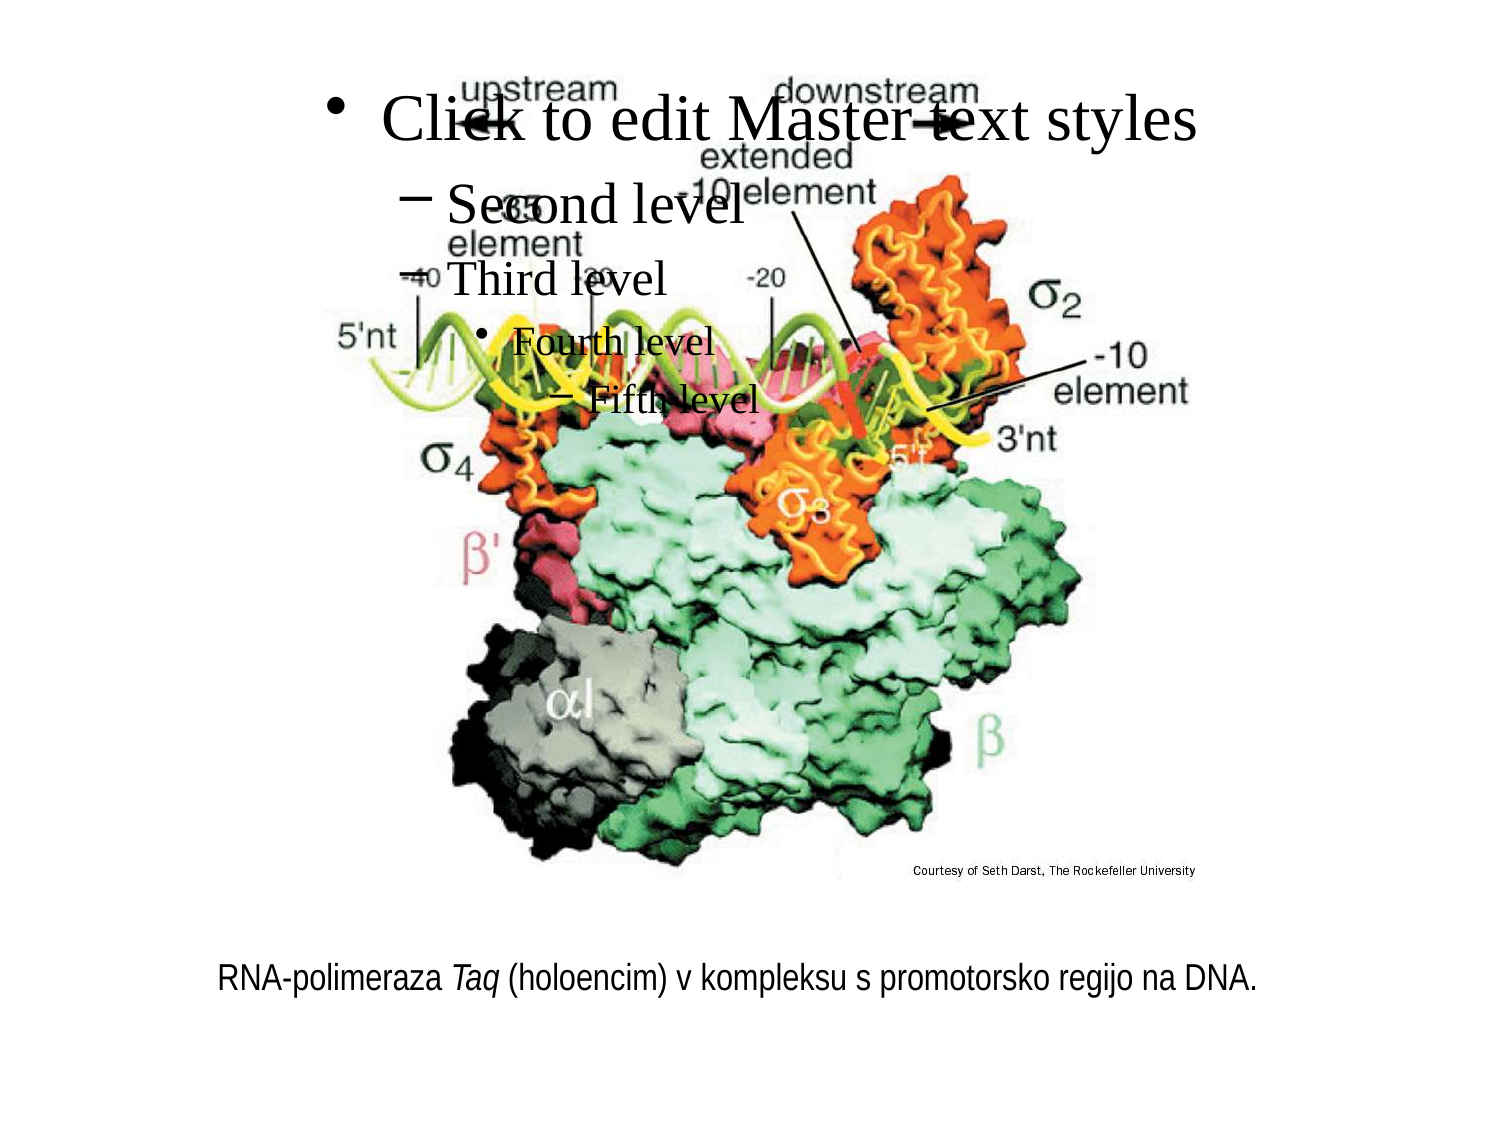

Click to edit Master text styles
Second level
Third level
Fourth level
Fifth level
# RNA-polimeraza Taq (holoencim) v kompleksu s promotorsko regijo na DNA.